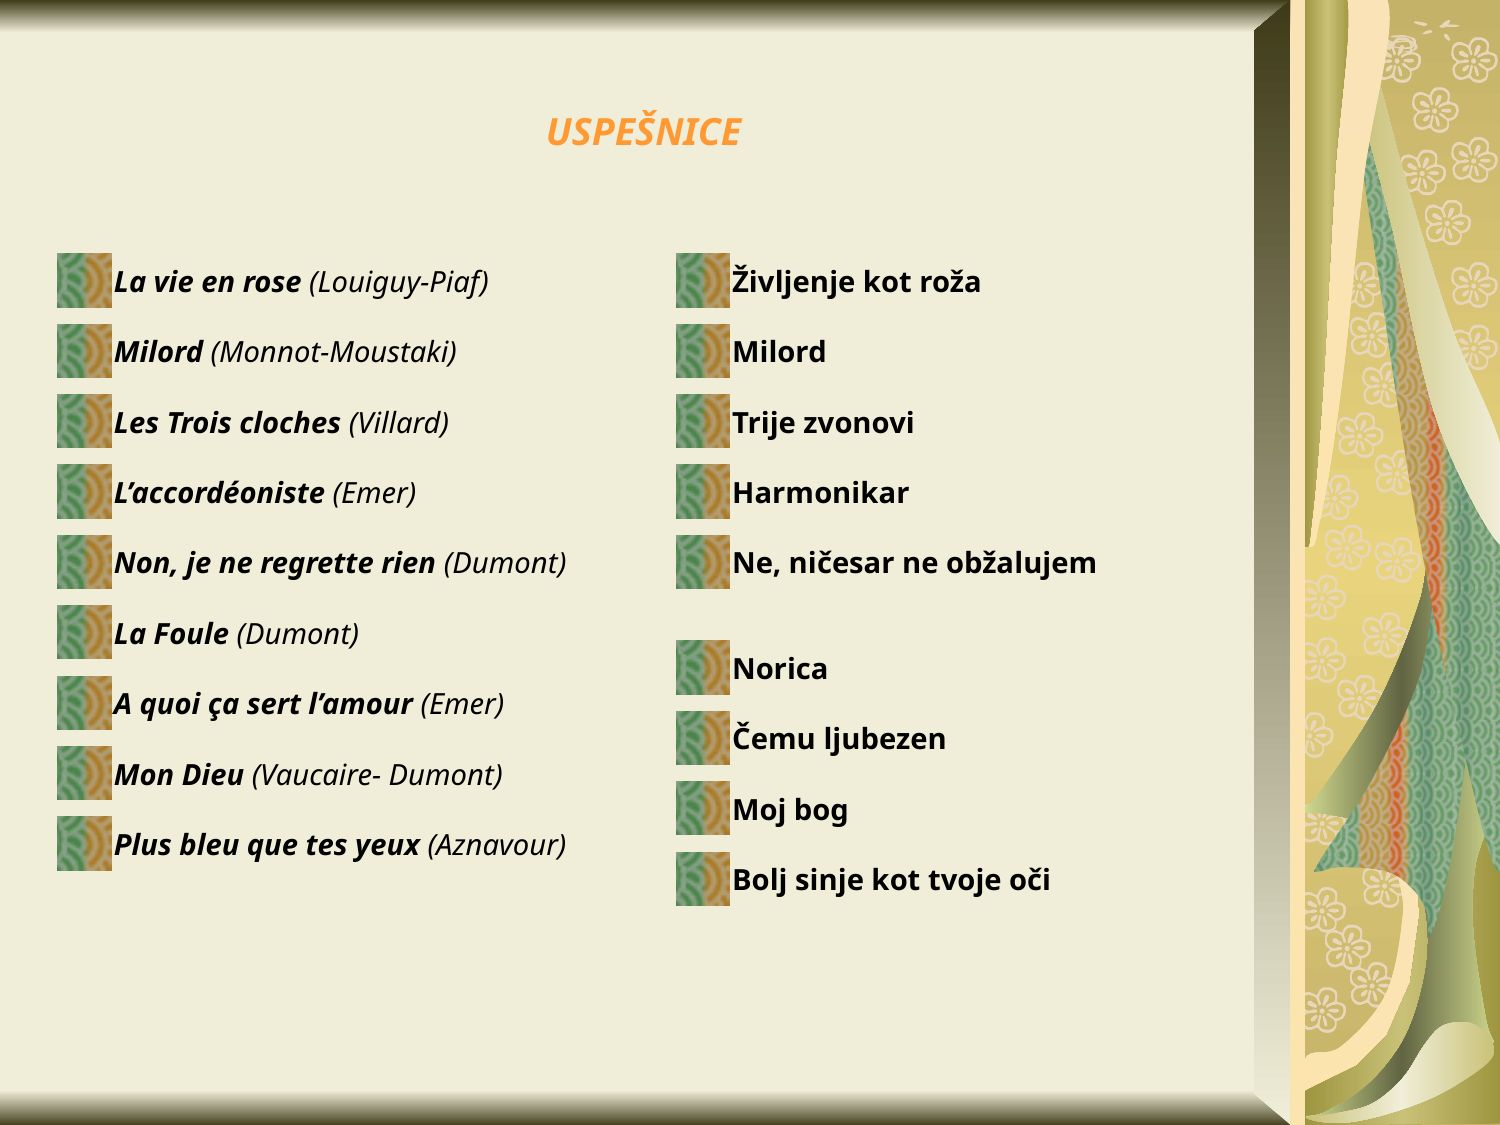

#
USPEŠNICE
La vie en rose (Louiguy-Piaf)‏
Milord (Monnot-Moustaki)‏
Les Trois cloches (Villard)‏
L’accordéoniste (Emer)‏
Non, je ne regrette rien (Dumont)‏
La Foule (Dumont)‏
A quoi ça sert l’amour (Emer)‏
Mon Dieu (Vaucaire- Dumont)‏
Plus bleu que tes yeux (Aznavour)‏
Življenje kot roža
Milord
Trije zvonovi
Harmonikar
Ne, ničesar ne obžalujem
Norica
Čemu ljubezen
Moj bog
Bolj sinje kot tvoje oči